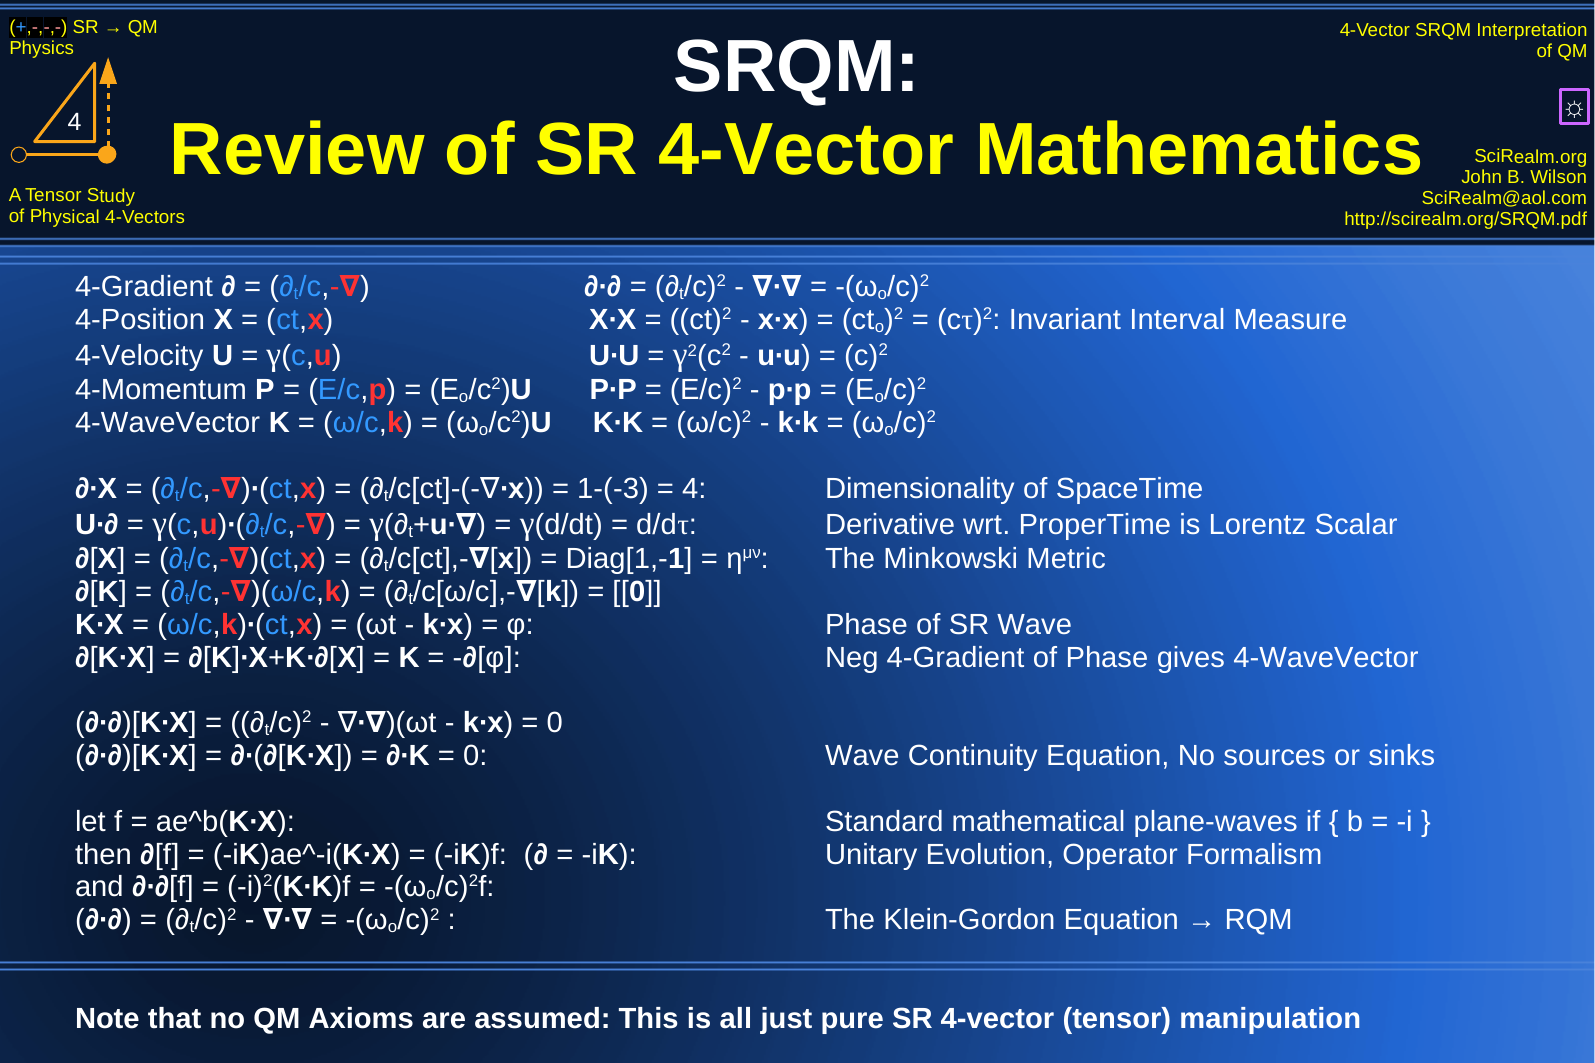

(+,-,-,-) SR → QM
Physics
A Tensor Study
of Physical 4-Vectors
4-Vector SRQM Interpretation
of QM
SciRealm.org
John B. Wilson
SciRealm@aol.com
http://scirealm.org/SRQM.pdf
# SRQM: Review of SR 4-Vector Mathematics
4
☼
4-Gradient ∂ = (∂t/c,-∇) ∂∙∂ = (∂t/c)2 - ∇∙∇ = -(ωo/c)2
4-Position X = (ct,x) X∙X = ((ct)2 - x∙x) = (cto)2 = (cτ)2: Invariant Interval Measure
4-Velocity U = γ(c,u) U∙U = γ2(c2 - u∙u) = (c)2
4-Momentum P = (E/c,p) = (Eo/c2)U P∙P = (E/c)2 - p∙p = (Eo/c)2
4-WaveVector K = (ω/c,k) = (ωo/c2)U K∙K = (ω/c)2 - k∙k = (ωo/c)2
∂∙X = (∂t/c,-∇)∙(ct,x) = (∂t/c[ct]-(-∇∙x)) = 1-(-3) = 4:		Dimensionality of SpaceTime
U∙∂ = γ(c,u)∙(∂t/c,-∇) = γ(∂t+u∙∇) = γ(d/dt) = d/dτ:		Derivative wrt. ProperTime is Lorentz Scalar
∂[X] = (∂t/c,-∇)(ct,x) = (∂t/c[ct],-∇[x]) = Diag[1,-1] = ημν:	The Minkowski Metric
∂[K] = (∂t/c,-∇)(ω/c,k) = (∂t/c[ω/c],-∇[k]) = [[0]]
K∙X = (ω/c,k)∙(ct,x) = (ωt - k∙x) = φ:				Phase of SR Wave
∂[K∙X] = ∂[K]∙X+K∙∂[X] = K = -∂[φ]:					Neg 4-Gradient of Phase gives 4-WaveVector
(∂∙∂)[K∙X] = ((∂t/c)2 - ∇∙∇)(ωt - k∙x) = 0
(∂∙∂)[K∙X] = ∂∙(∂[K∙X]) = ∂∙K = 0:					Wave Continuity Equation, No sources or sinks
let f = ae^b(K∙X):								Standard mathematical plane-waves if { b = -i }
then ∂[f] = (-iK)ae^-i(K∙X) = (-iK)f: (∂ = -iK):			Unitary Evolution, Operator Formalism
and ∂∙∂[f] = (-i)2(K∙K)f = -(ωo/c)2f:
(∂∙∂) = (∂t/c)2 - ∇∙∇ = -(ωo/c)2 :					The Klein-Gordon Equation → RQM
Note that no QM Axioms are assumed: This is all just pure SR 4-vector (tensor) manipulation